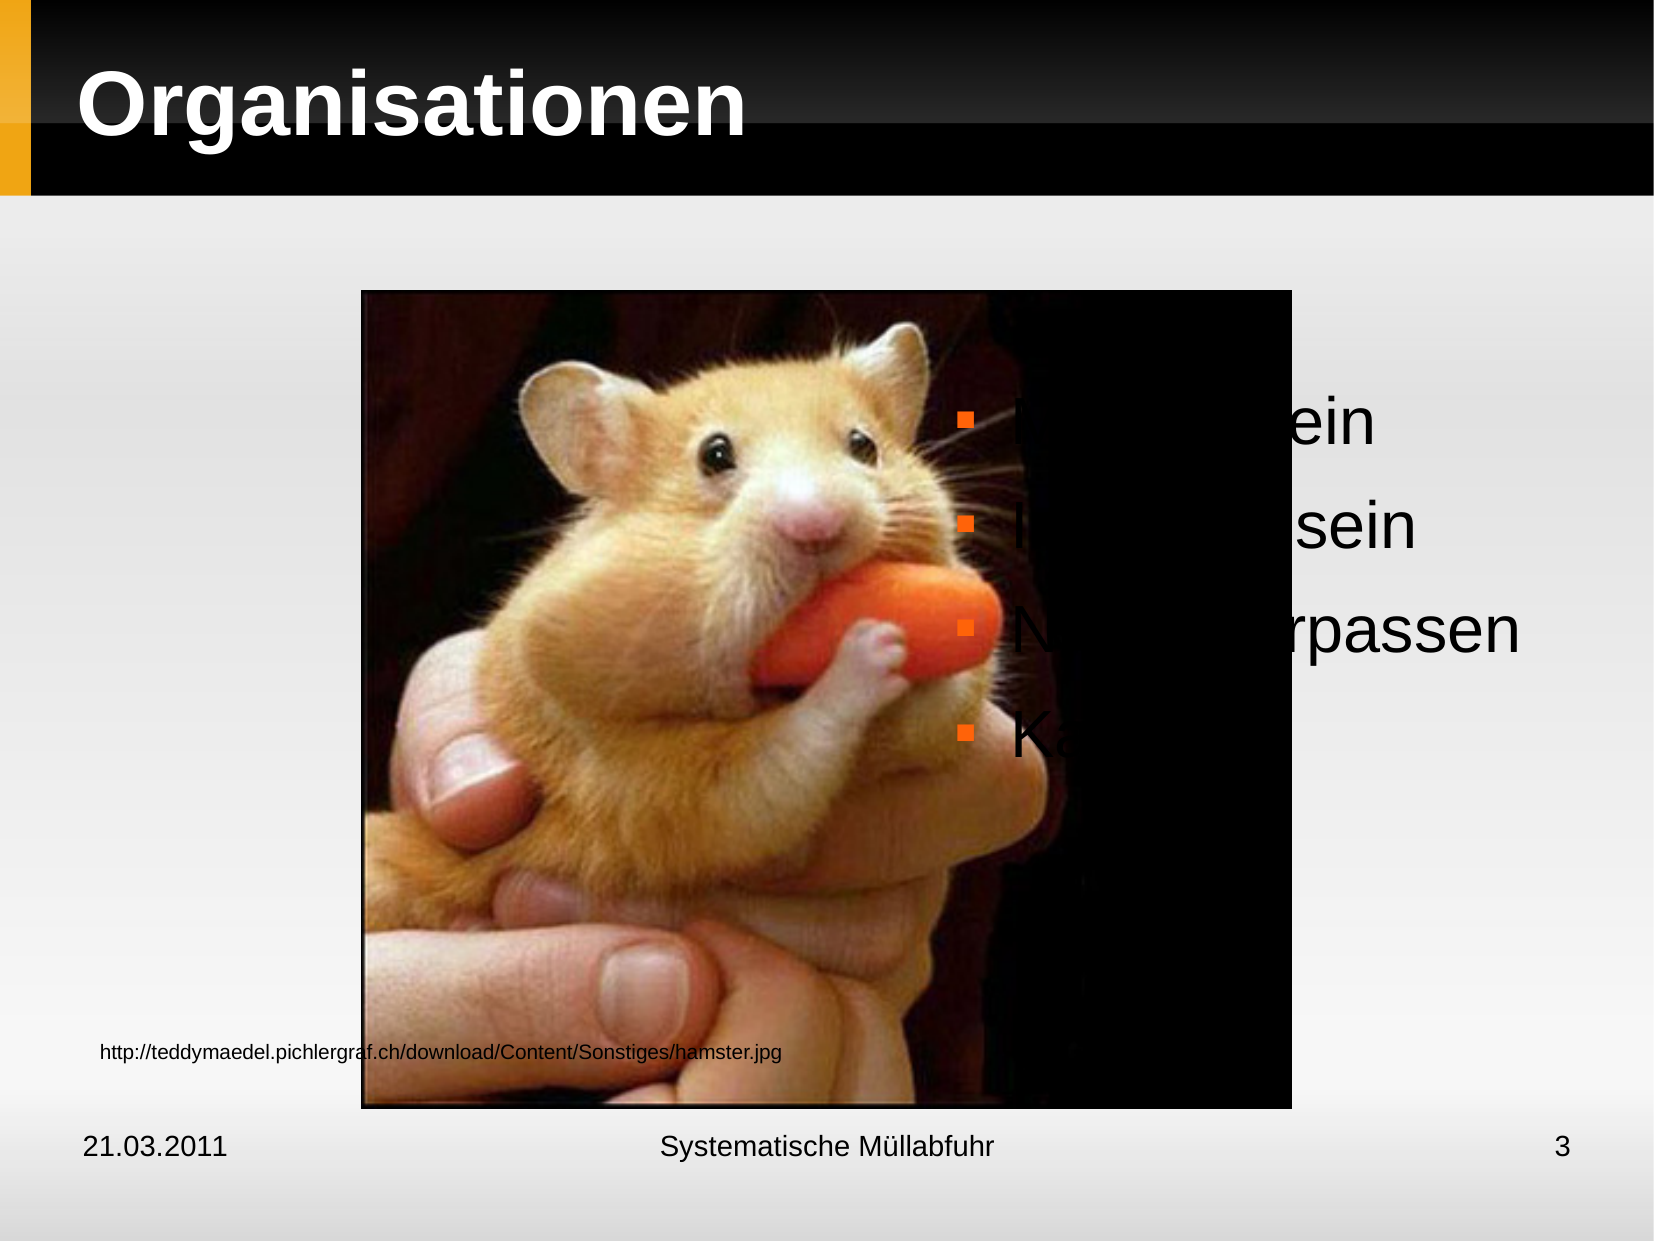

# Organisationen
Modern sein
Innovativ sein
Nichts verpassen
Kapazität
http://teddymaedel.pichlergraf.ch/download/Content/Sonstiges/hamster.jpg
21.03.2011
Systematische Müllabfuhr
3